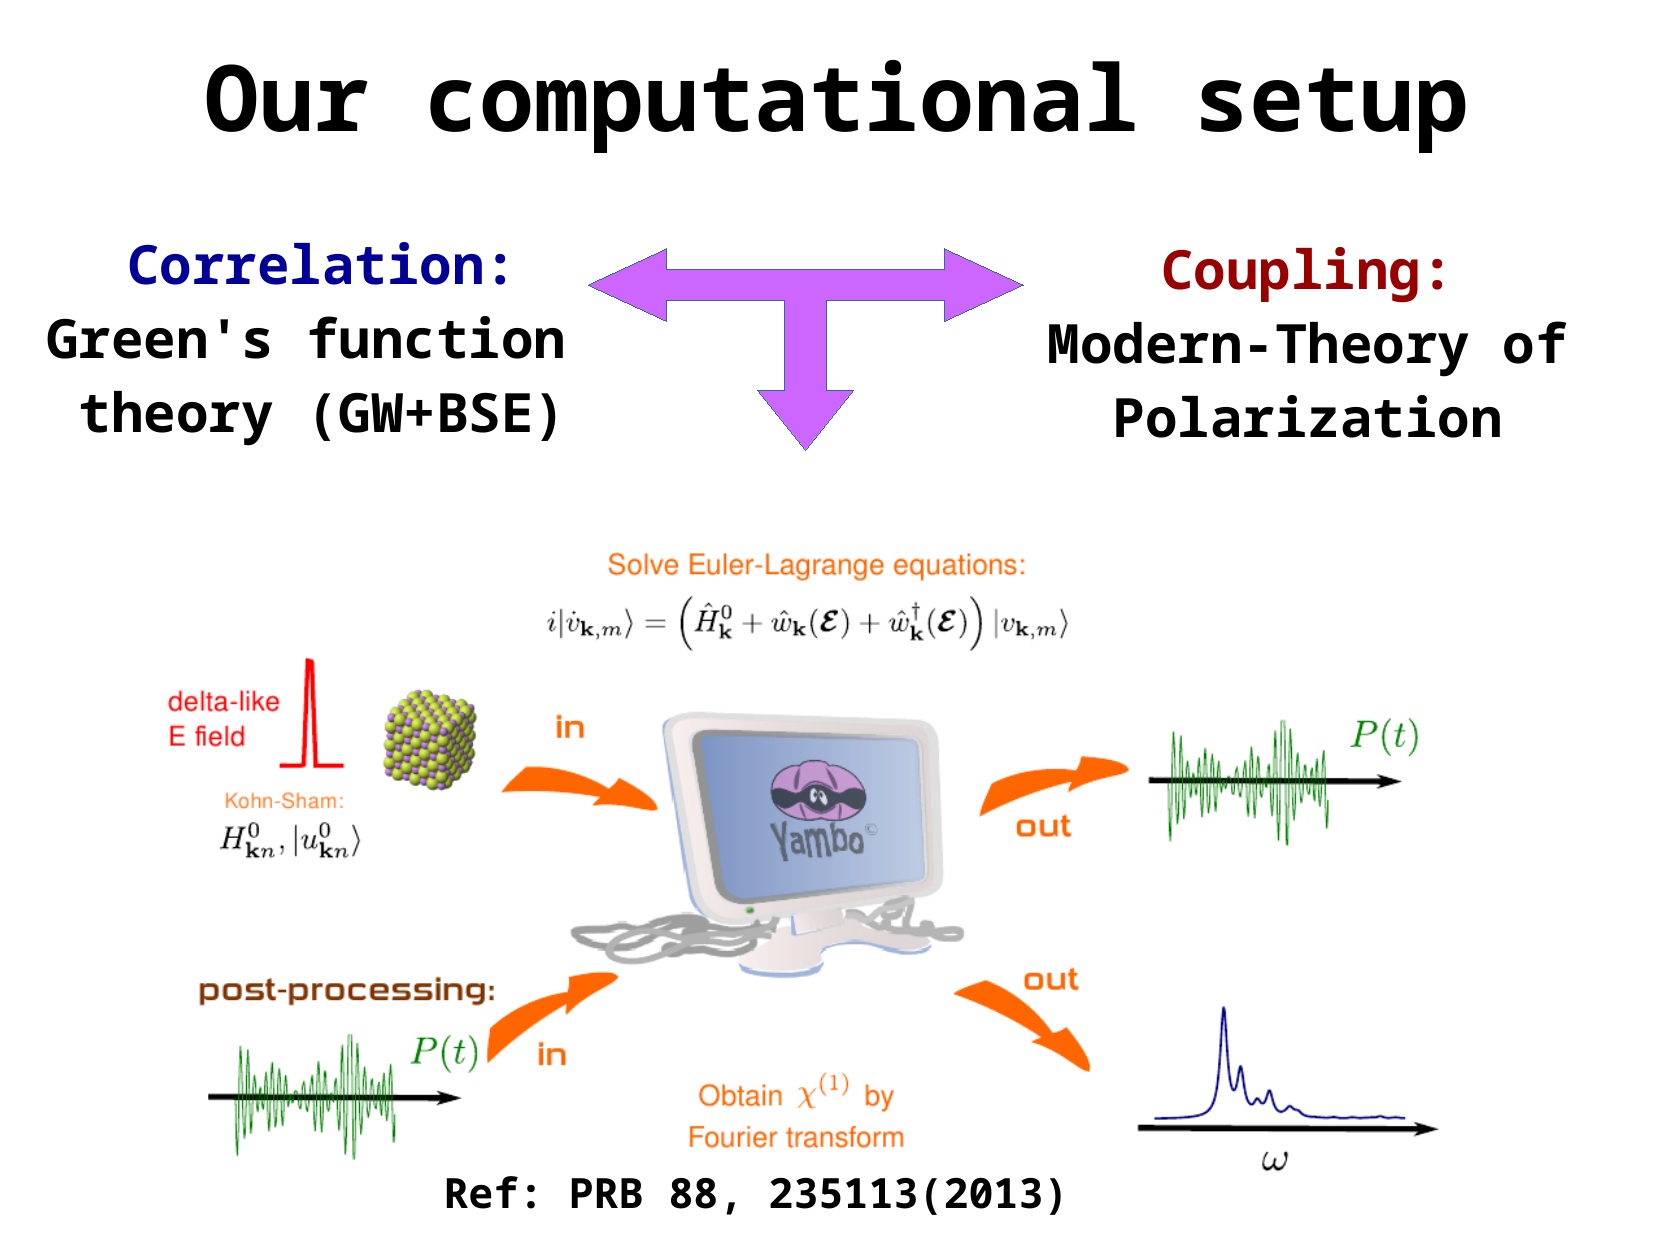

Our computational setup
Ref: PRB 88, 235113(2013)
Correlation:
Green's function
theory (GW+BSE)
# Coupling: Modern-Theory of Polarization